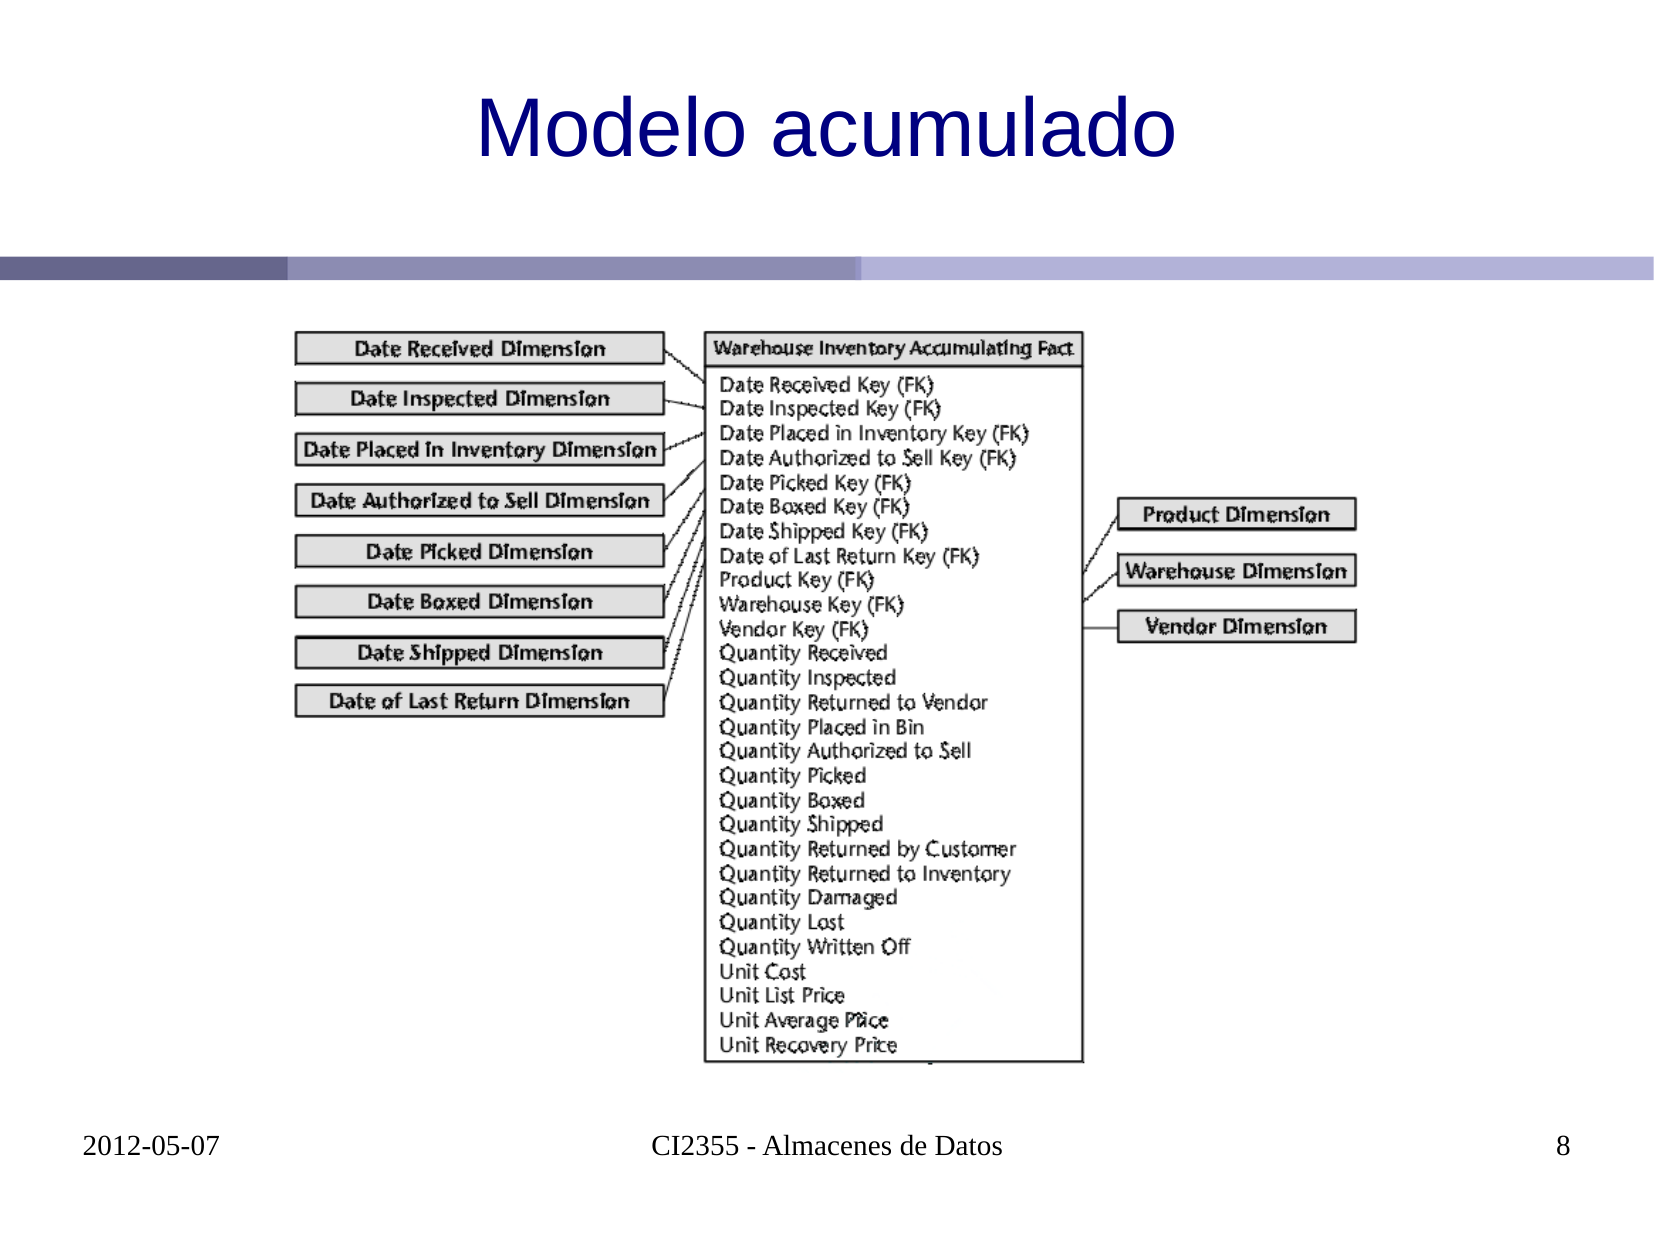

# Modelo acumulado
2012-05-07
CI2355 - Almacenes de Datos
8